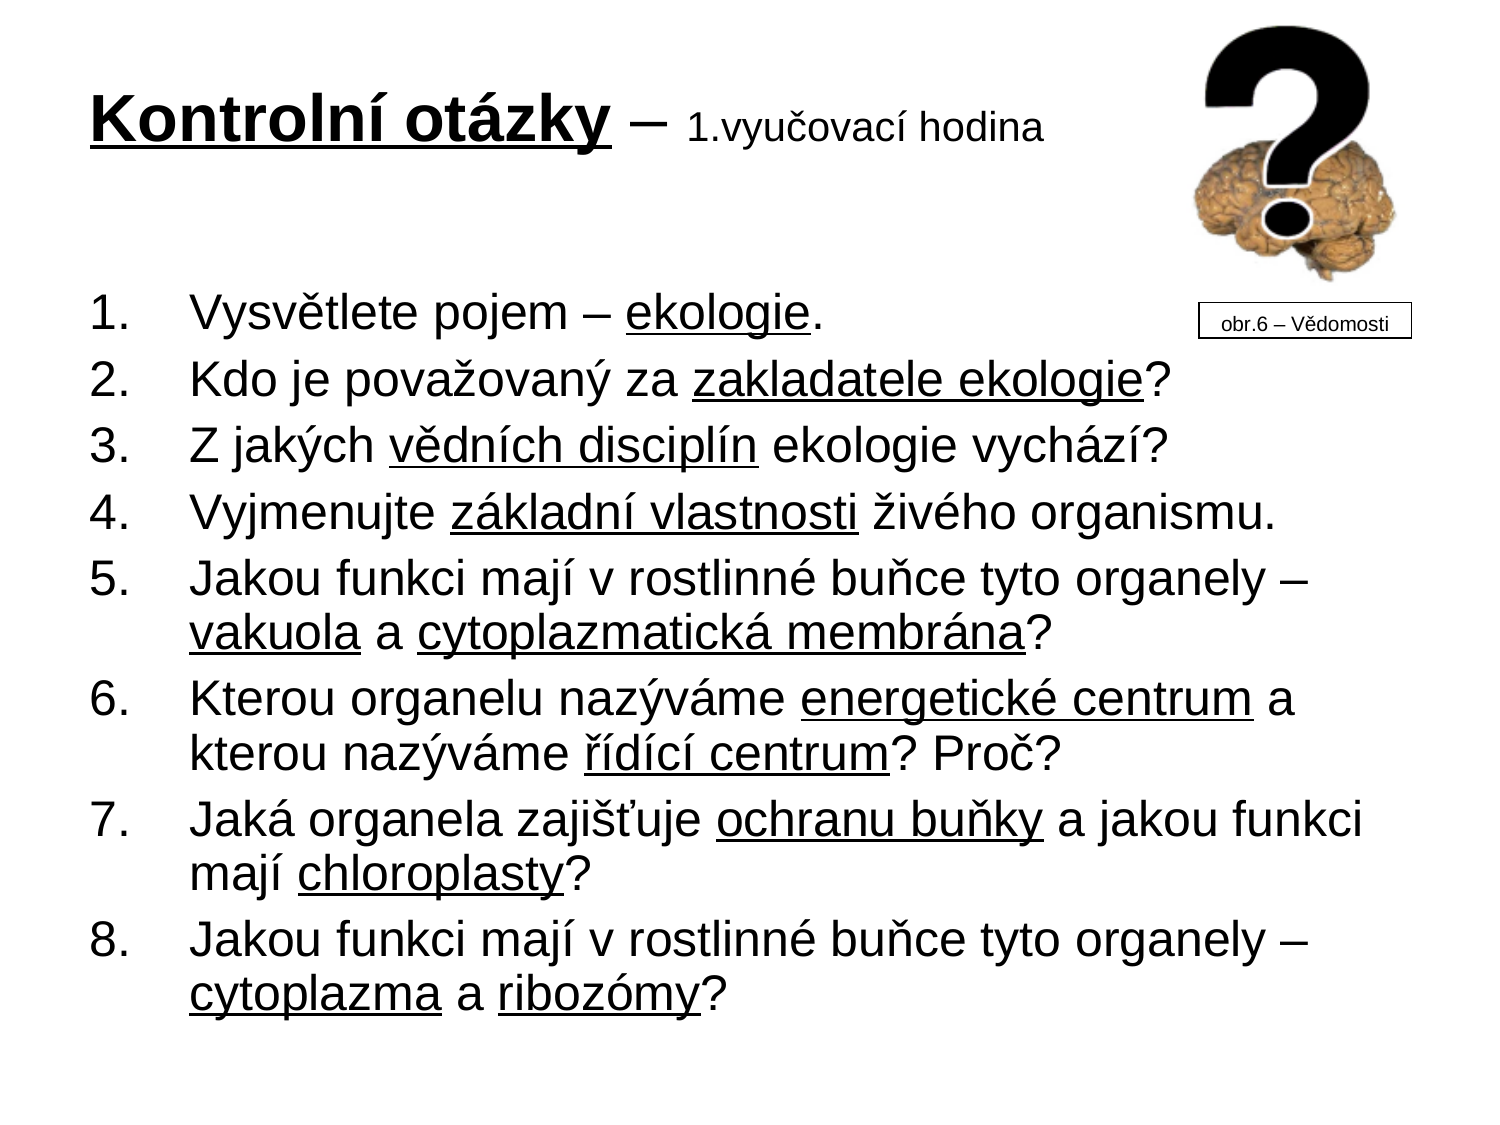

# Kontrolní otázky – 1.vyučovací hodina
Vysvětlete pojem – ekologie.
Kdo je považovaný za zakladatele ekologie?
Z jakých vědních disciplín ekologie vychází?
Vyjmenujte základní vlastnosti živého organismu.
Jakou funkci mají v rostlinné buňce tyto organely – vakuola a cytoplazmatická membrána?
Kterou organelu nazýváme energetické centrum a kterou nazýváme řídící centrum? Proč?
Jaká organela zajišťuje ochranu buňky a jakou funkci mají chloroplasty?
Jakou funkci mají v rostlinné buňce tyto organely – cytoplazma a ribozómy?
obr.6 – Vědomosti